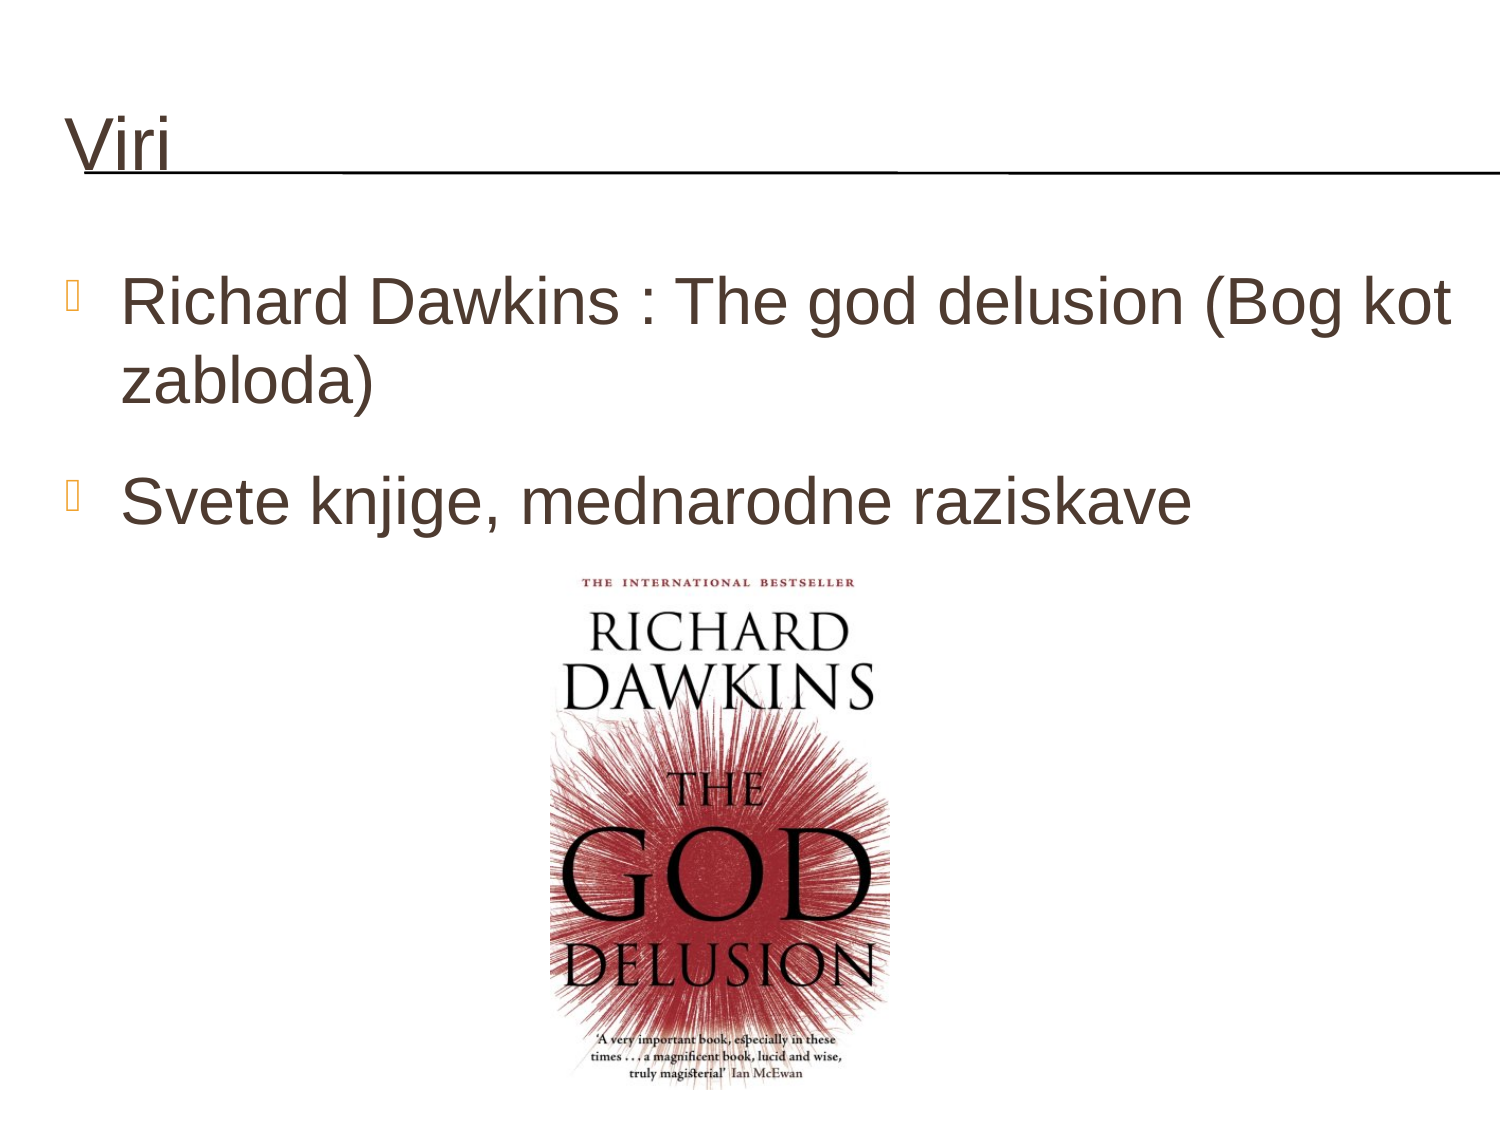

# Viri
Richard Dawkins : The god delusion (Bog kot zabloda)‏
Svete knjige, mednarodne raziskave